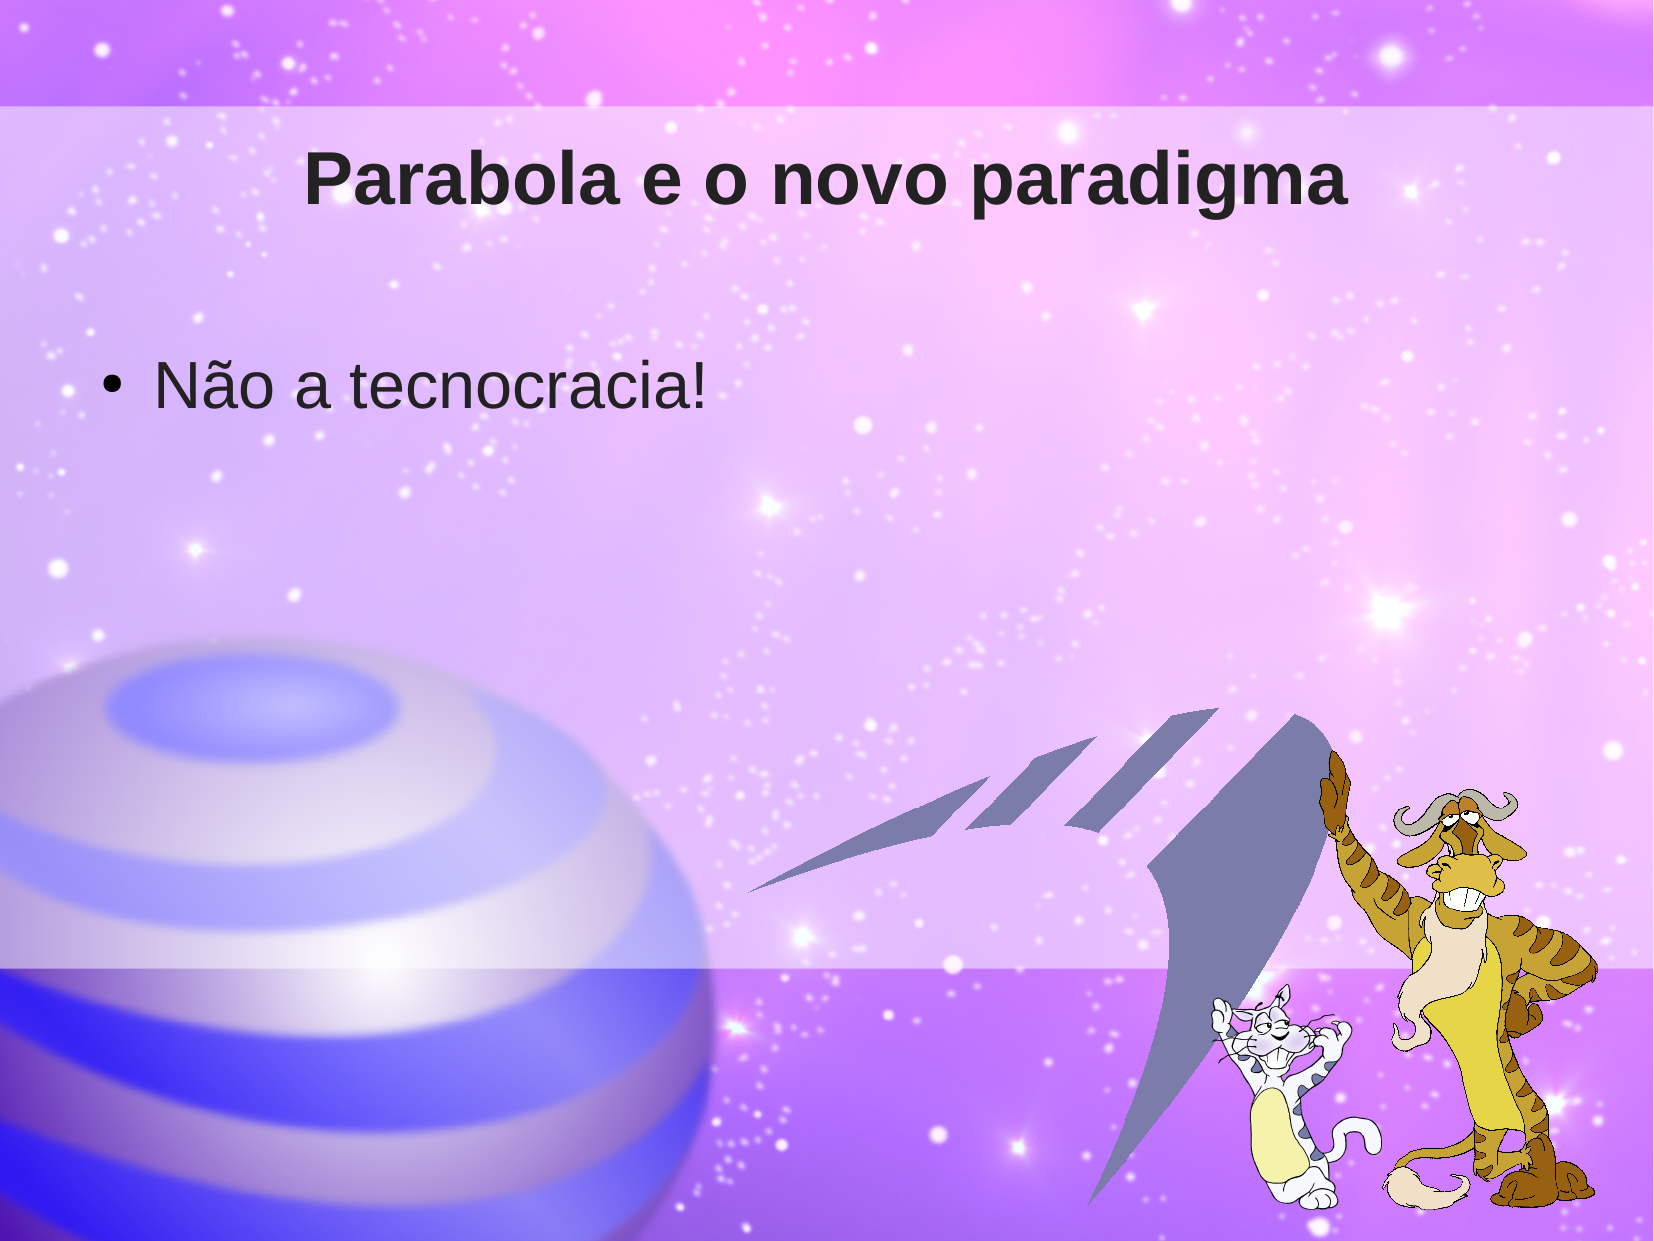

# Parabola e o novo paradigma
Não a tecnocracia!